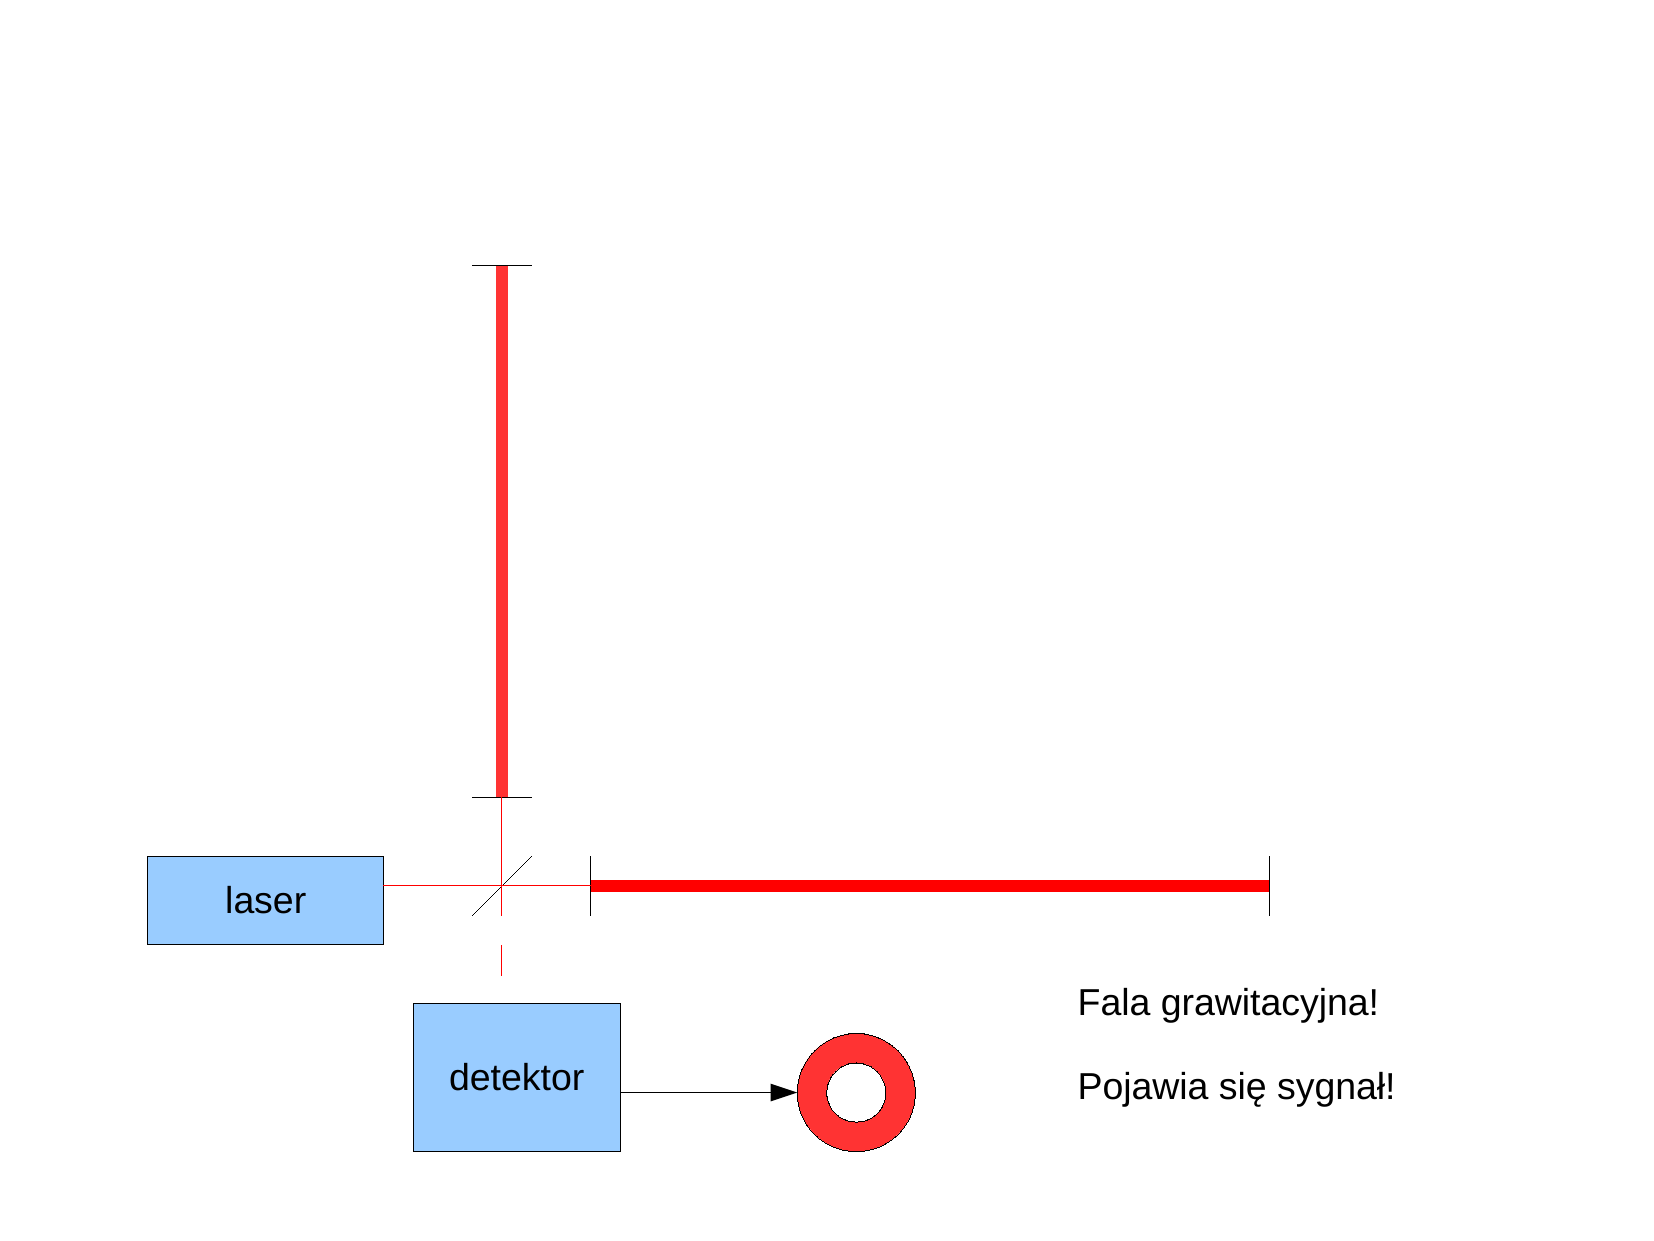

laser
Fala grawitacyjna!
Pojawia się sygnał!
detektor